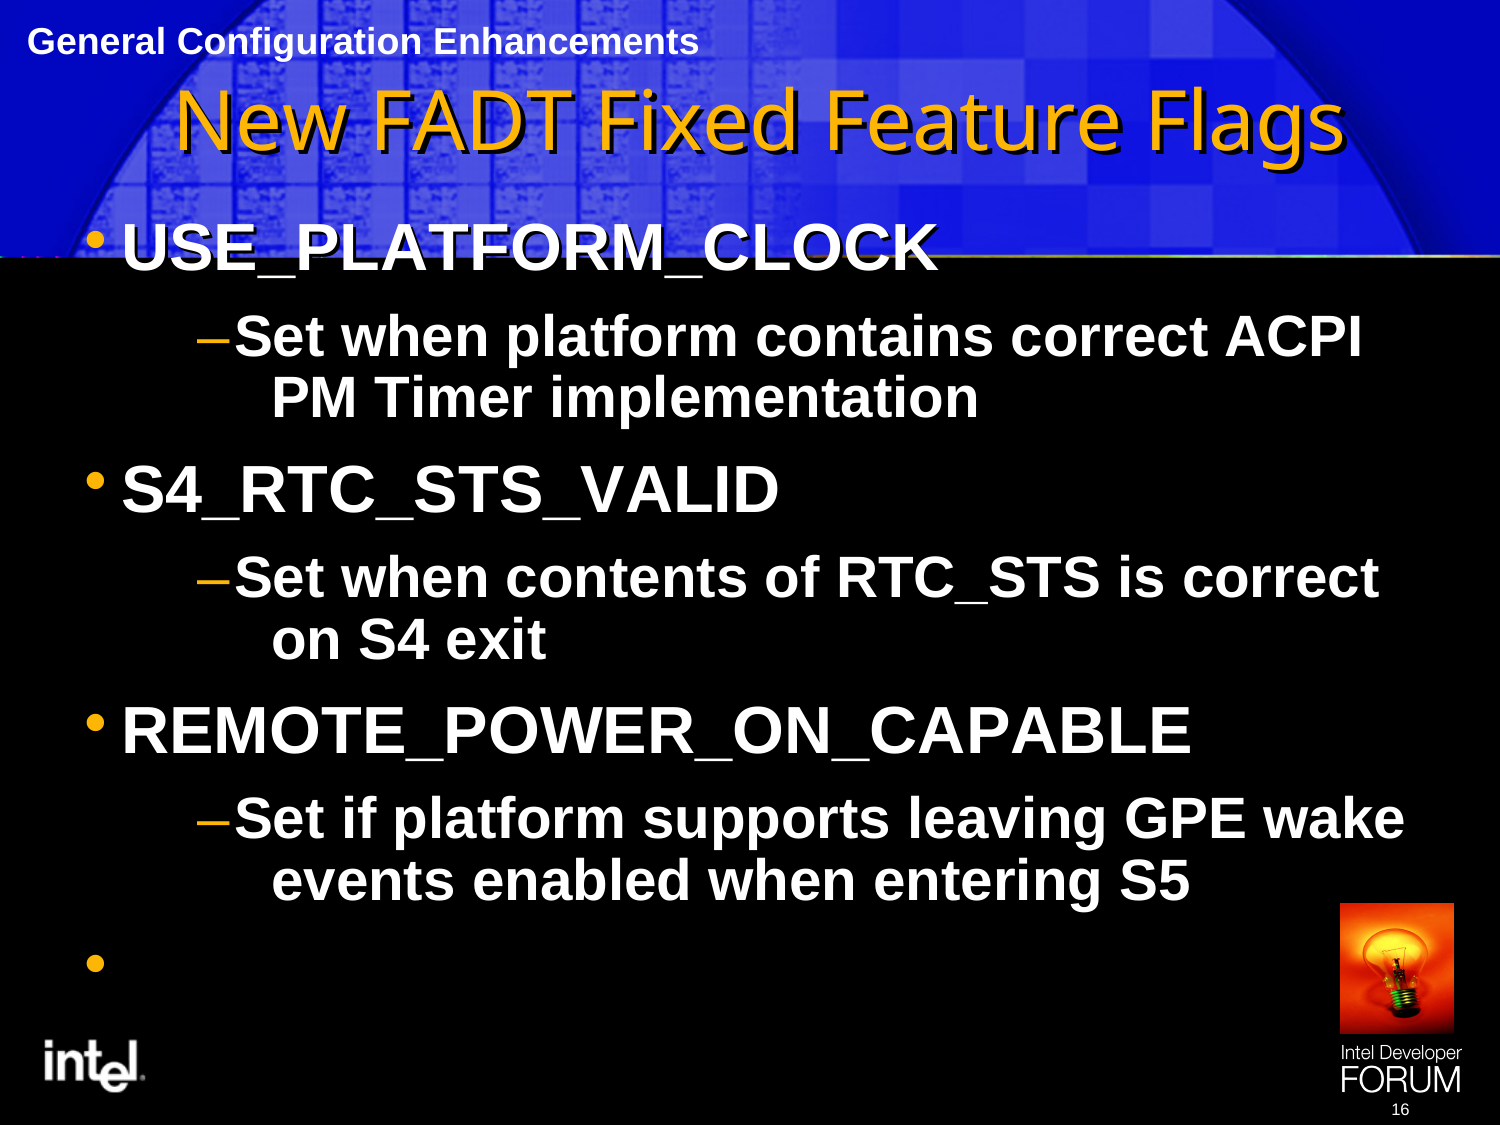

General Configuration Enhancements
# New FADT Fixed Feature Flags
USE_PLATFORM_CLOCK
Set when platform contains correct ACPI PM Timer implementation
S4_RTC_STS_VALID
Set when contents of RTC_STS is correct on S4 exit
REMOTE_POWER_ON_CAPABLE
Set if platform supports leaving GPE wake events enabled when entering S5